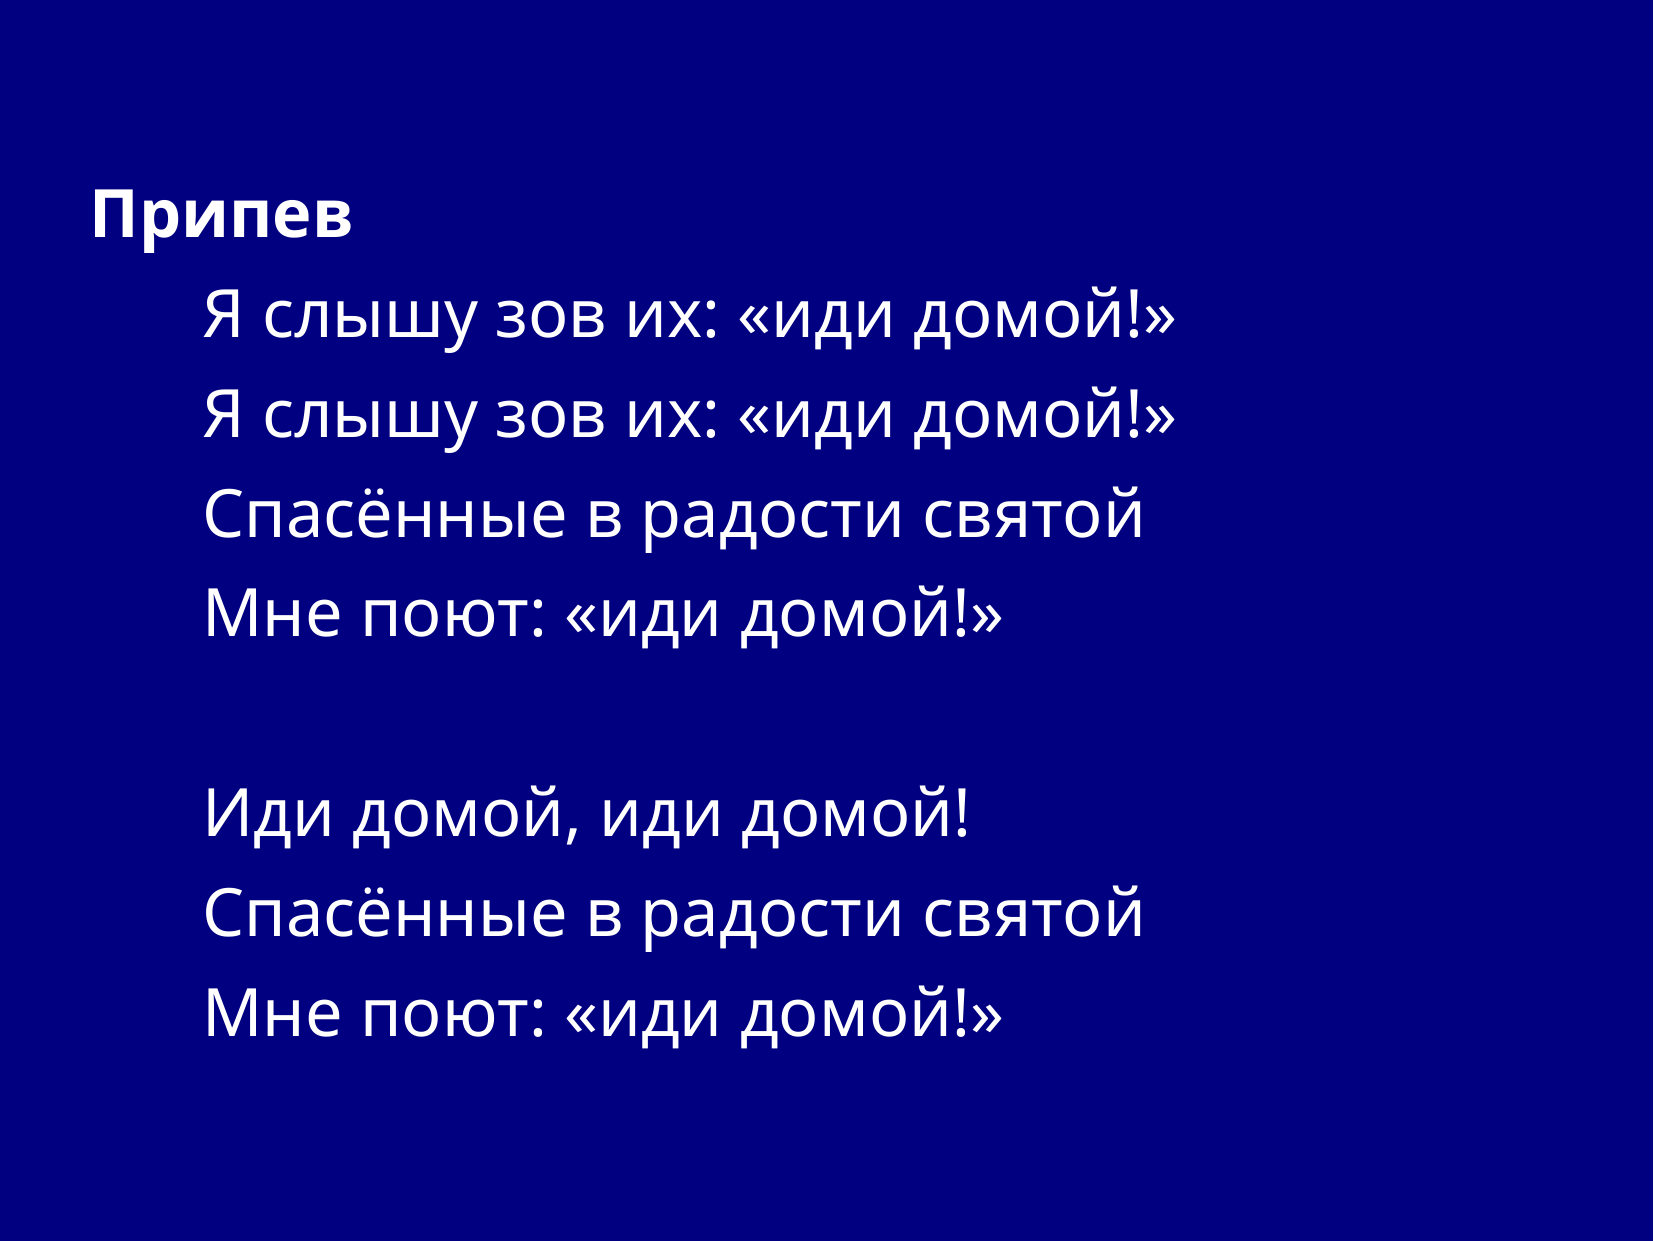

Припев
	Я слышу зов их: «иди домой!»
	Я слышу зов их: «иди домой!»
	Спасённые в радости святой
	Мне поют: «иди домой!»
	Иди домой, иди домой!
	Спасённые в радости святой
	Мне поют: «иди домой!»